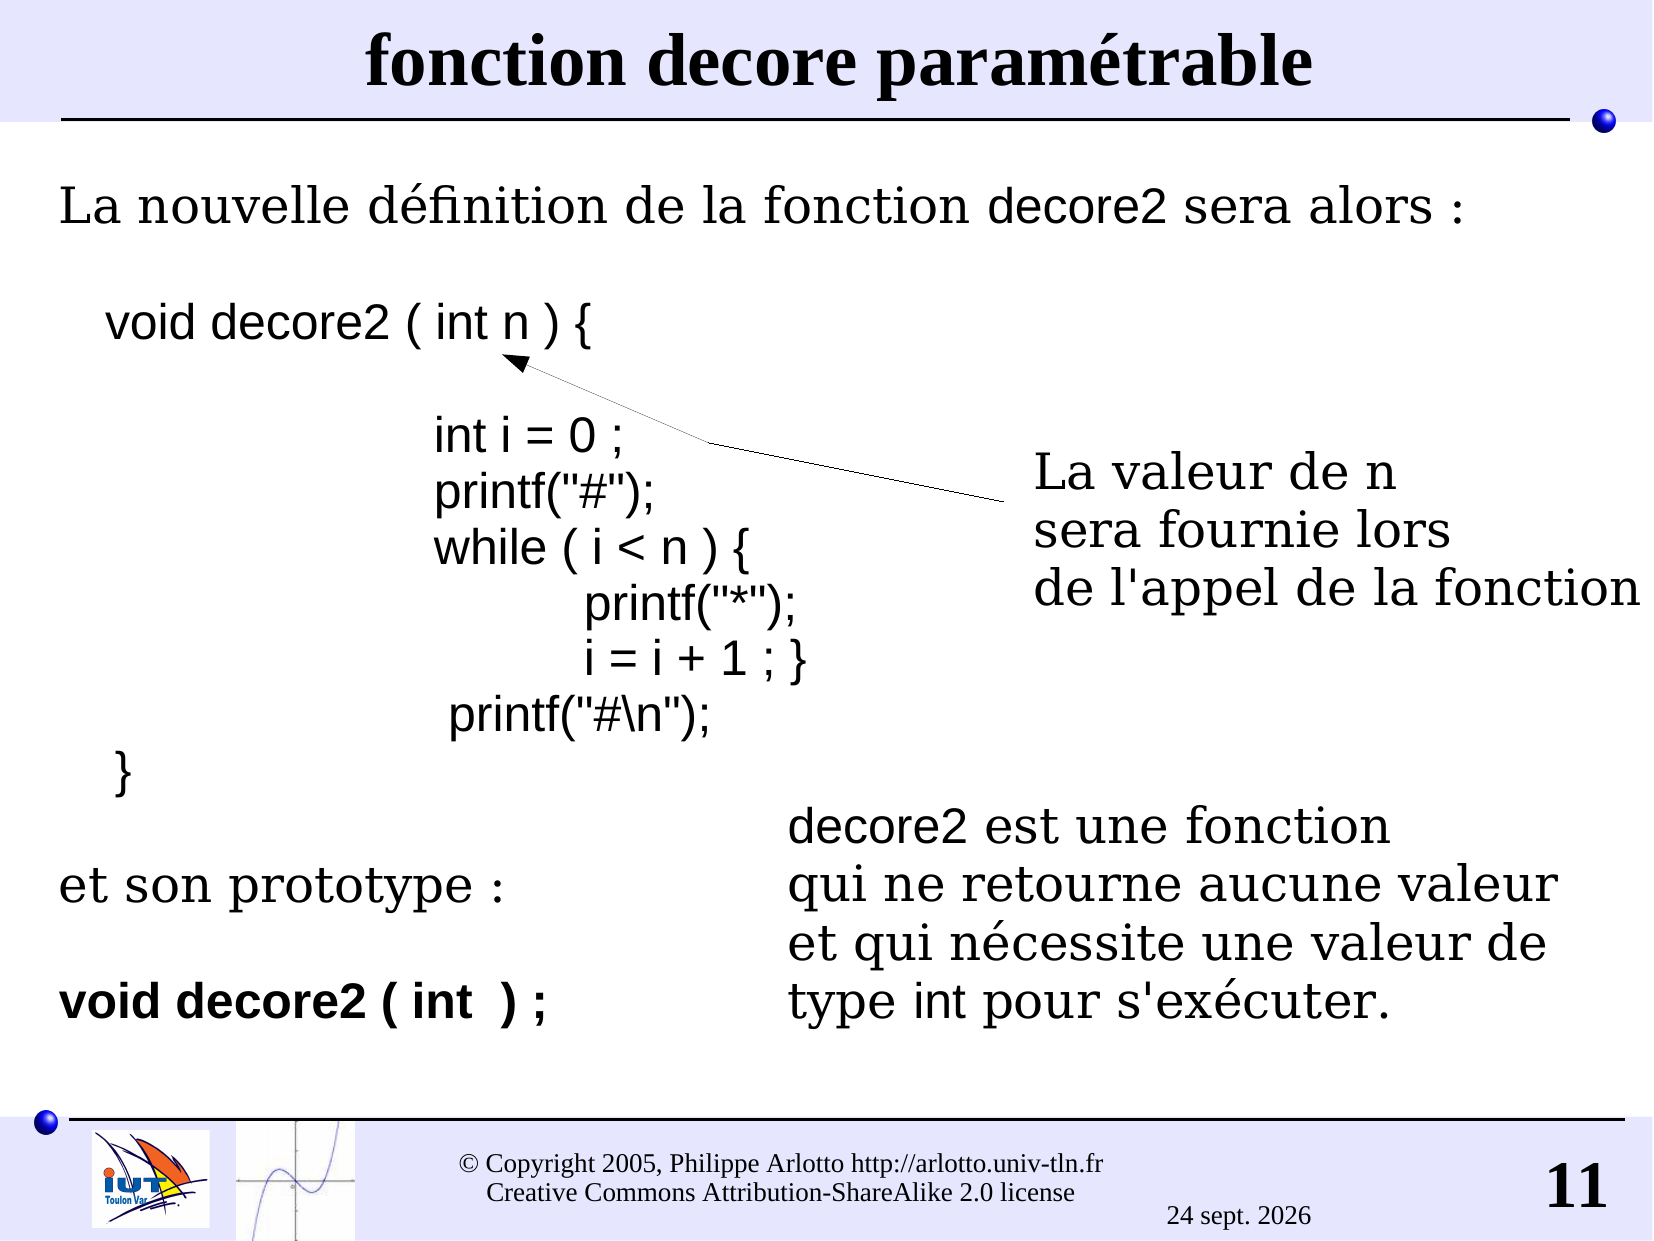

# fonction decore paramétrable
La nouvelle définition de la fonction decore2 sera alors :
 void decore2 ( int n ) {
					int i = 0 ;
 					printf("#");
 					while ( i < n ) {
 						printf("*");
 						i = i + 1 ; }
 					 printf("#\n");
 }
et son prototype :
void decore2 ( int ) ;
La valeur de n
sera fournie lors
de l'appel de la fonction
decore2 est une fonction
qui ne retourne aucune valeur
et qui nécessite une valeur de
type int pour s'exécuter.